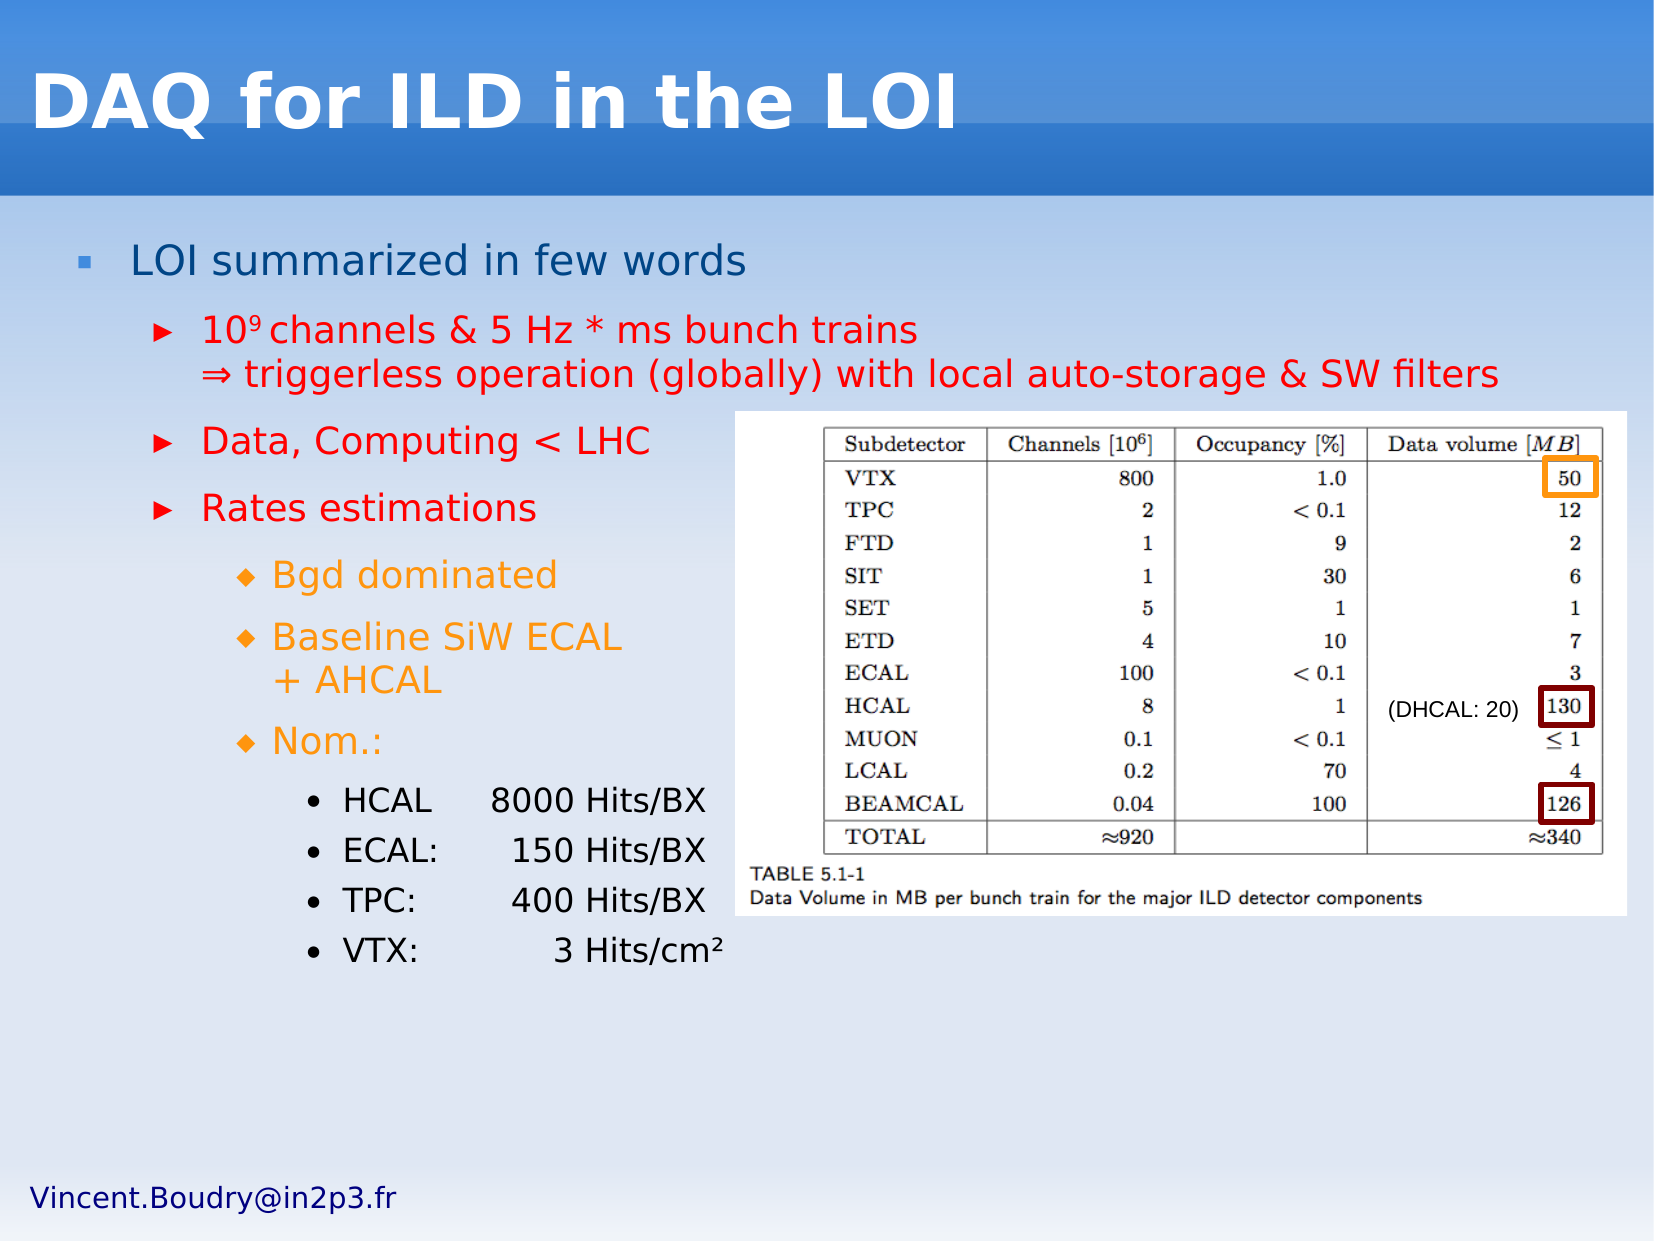

# DAQ for ILD in the LOI
LOI summarized in few words
109 channels & 5 Hz * ms bunch trains
⇒ triggerless operation (globally) with local auto-storage & SW filters
Data, Computing < LHC
Rates estimations
Bgd dominated
Baseline SiW ECAL
+ AHCAL
Nom.:
HCAL 	8000 Hits/BX
ECAL: 	 150 Hits/BX
TPC: 	 400 Hits/BX
VTX:	 3 Hits/cm²
(DHCAL: 20)